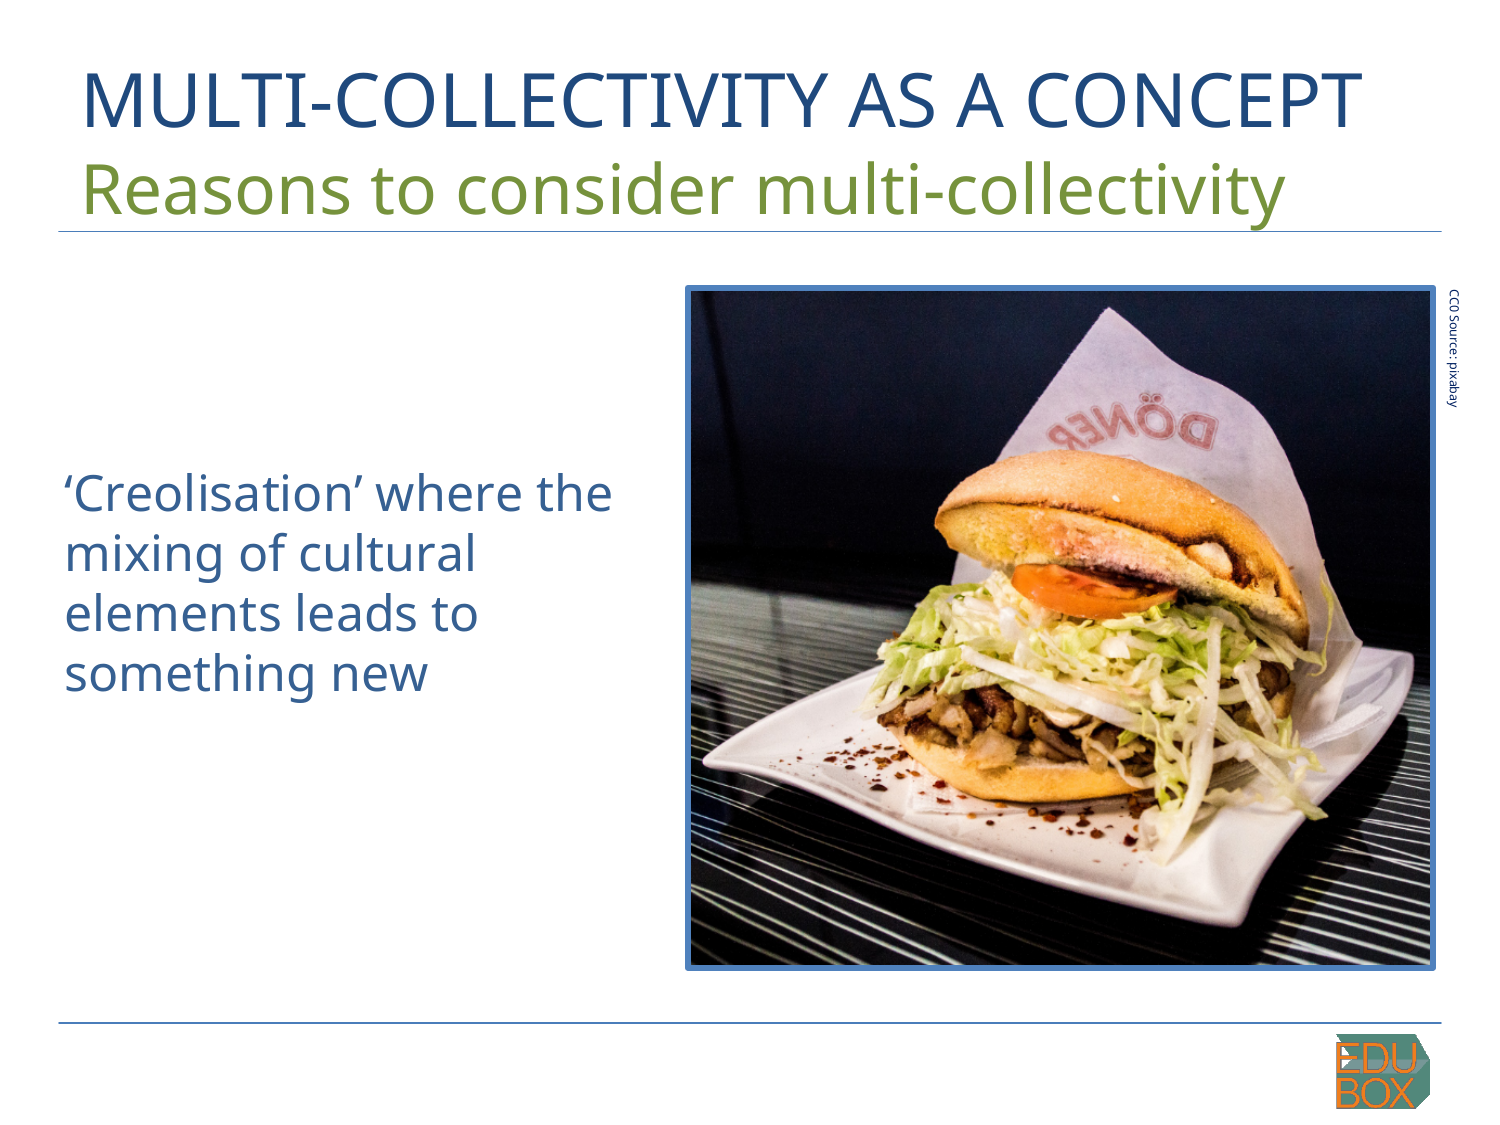

MULTI-COLLECTIVITY AS A CONCEPT
# Reasons to consider multi-collectivity
‘Creolisation’ where the mixing of cultural elements leads to something new
15,3%
13,3%
CC0 Source: pixabay
12,7%
47,2%
4,6%
3,8%
4,4%